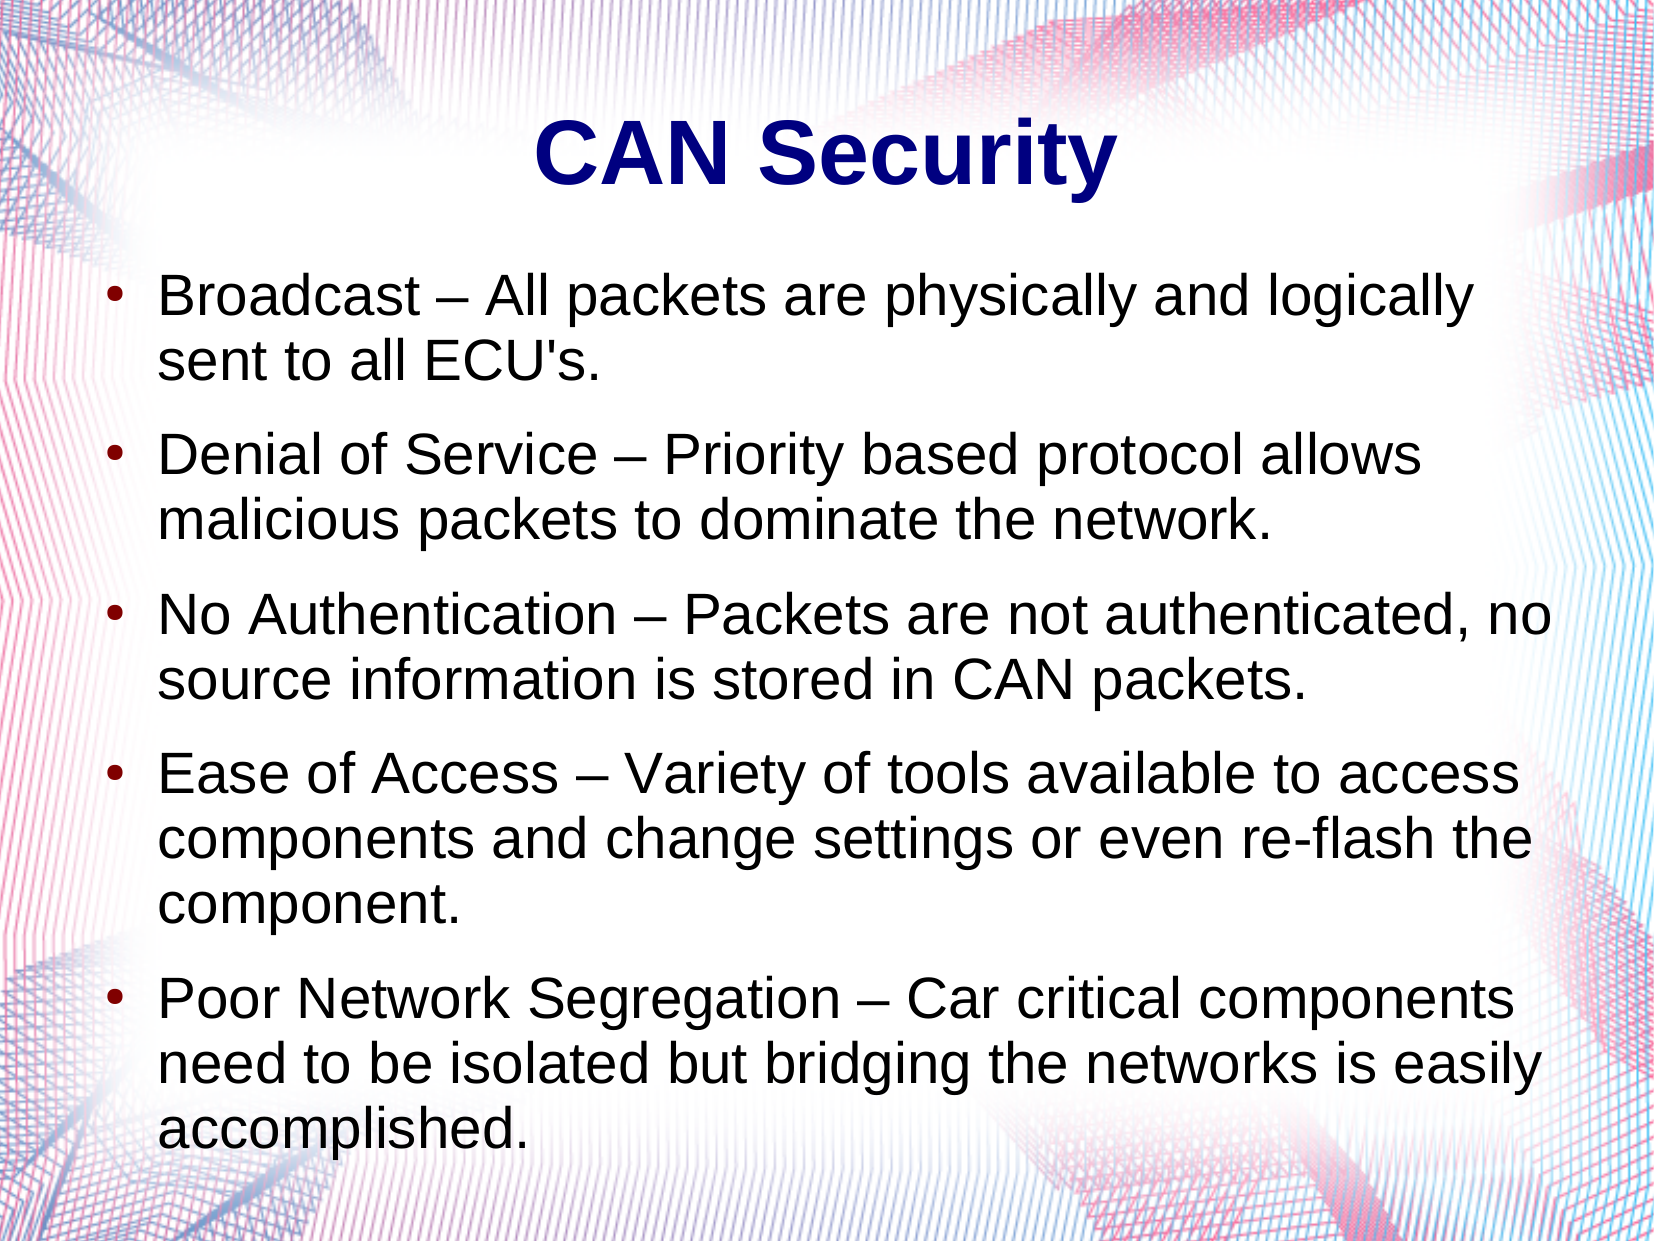

# CAN Security
Broadcast – All packets are physically and logically sent to all ECU's.
Denial of Service – Priority based protocol allows malicious packets to dominate the network.
No Authentication – Packets are not authenticated, no source information is stored in CAN packets.
Ease of Access – Variety of tools available to access components and change settings or even re-flash the component.
Poor Network Segregation – Car critical components need to be isolated but bridging the networks is easily accomplished.